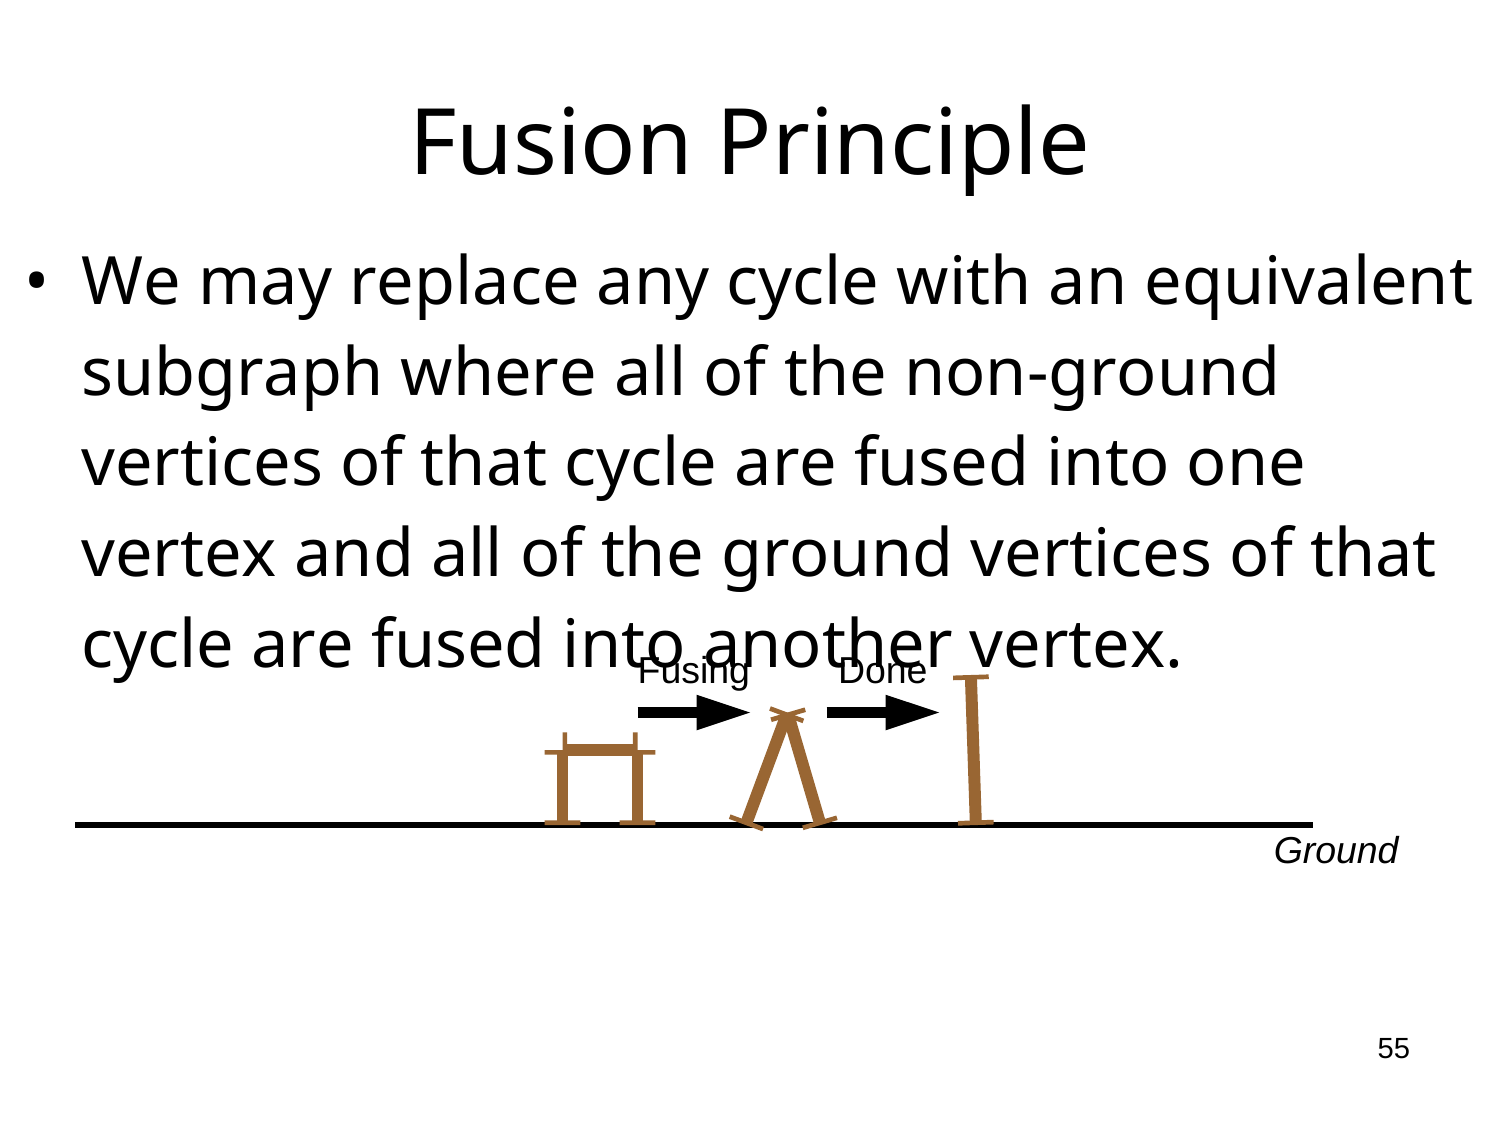

# Fusion Principle
We may replace any cycle with an equivalent subgraph where all of the non-ground vertices of that cycle are fused into one vertex and all of the ground vertices of that cycle are fused into another vertex.
Fusing
Done
Ground
55